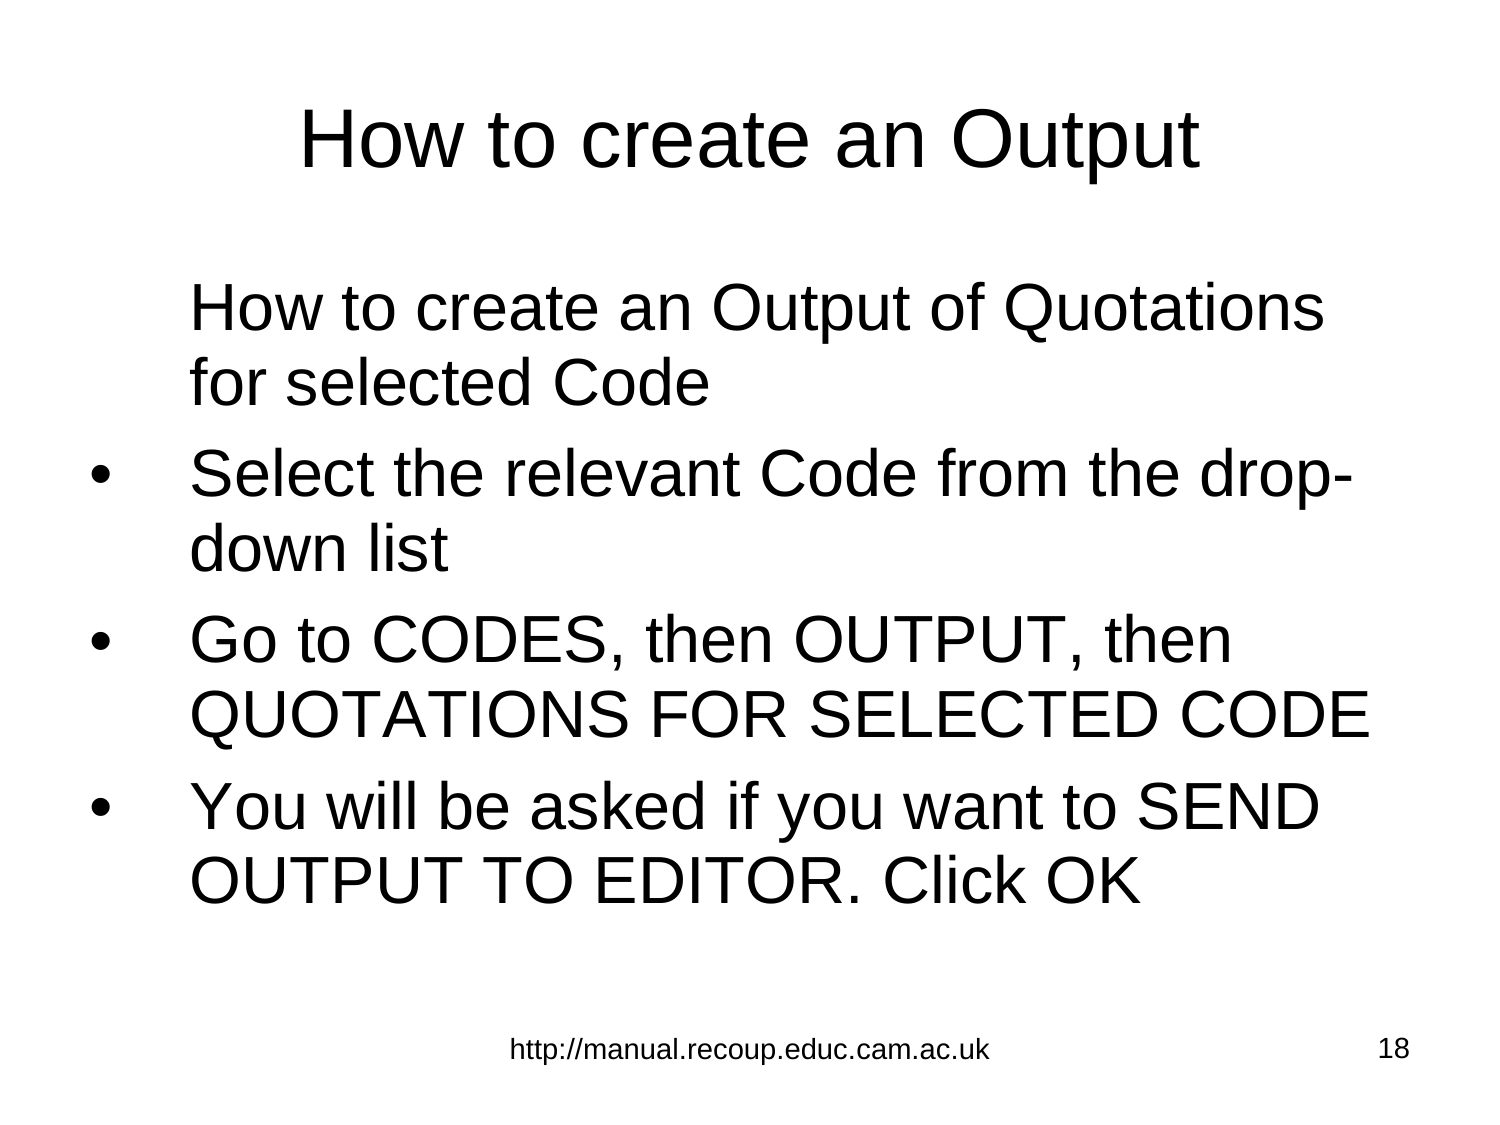

# How to create an Output
	How to create an Output of Quotations for selected Code
Select the relevant Code from the drop-down list
Go to CODES, then OUTPUT, then QUOTATIONS FOR SELECTED CODE
You will be asked if you want to SEND OUTPUT TO EDITOR. Click OK
18
http://manual.recoup.educ.cam.ac.uk